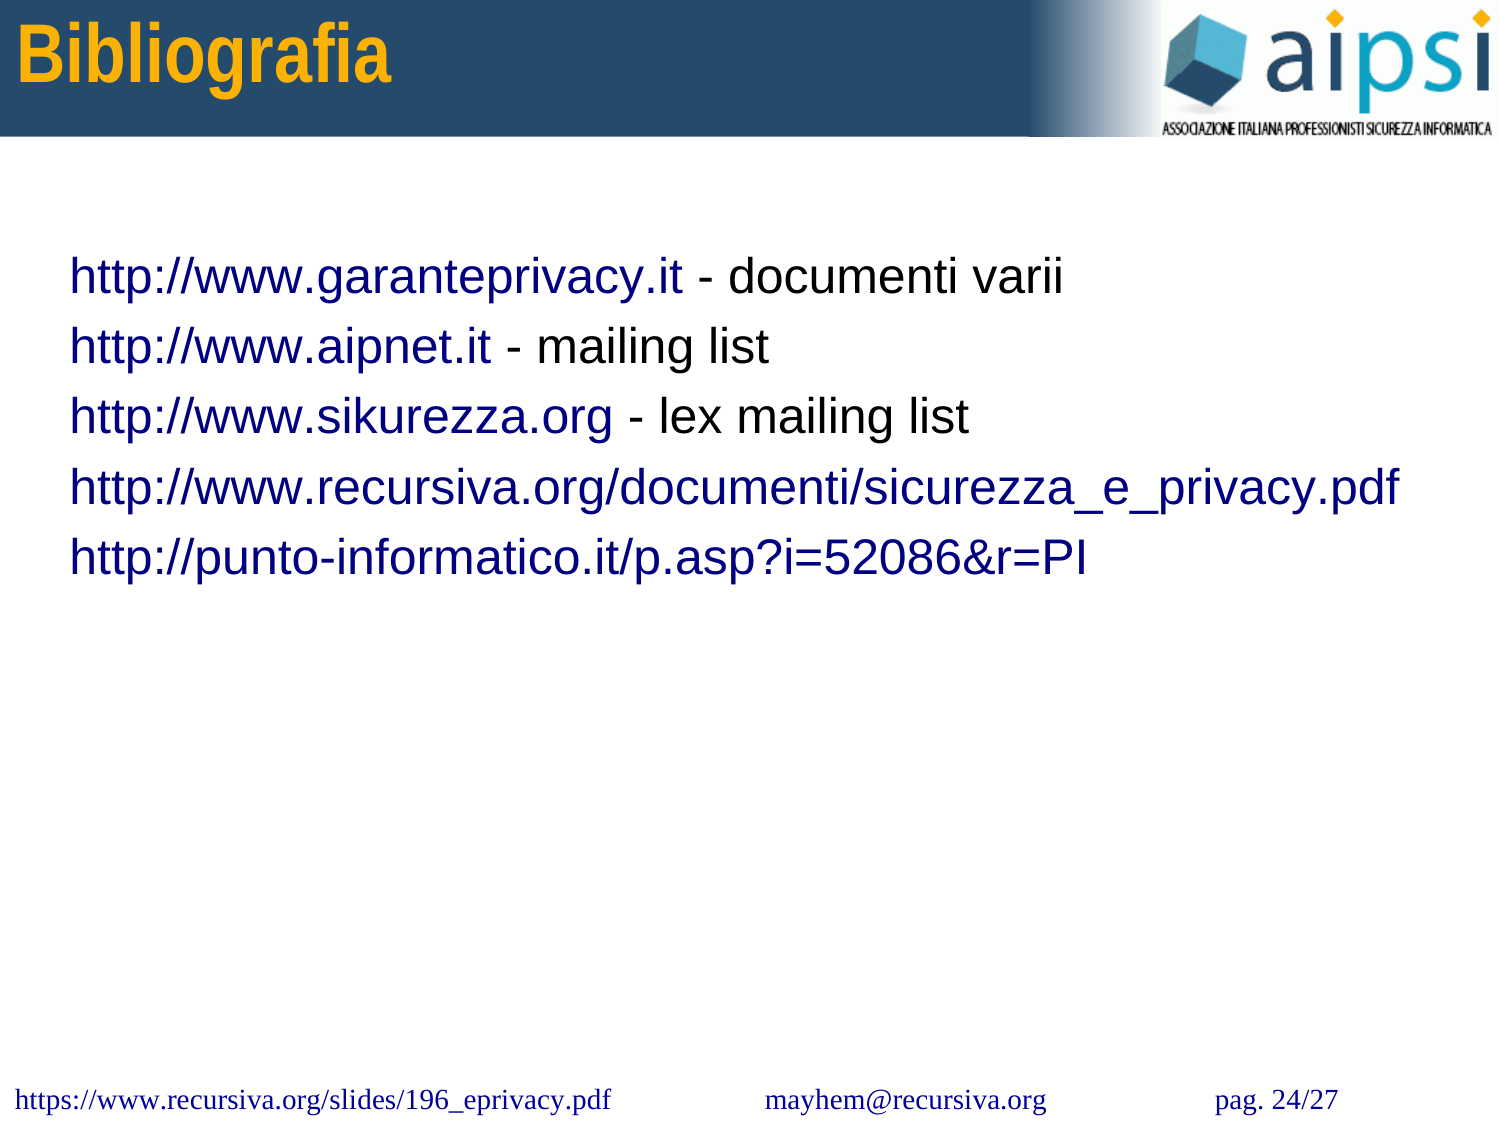

# Bibliografia
http://www.garanteprivacy.it - documenti varii
http://www.aipnet.it - mailing list
http://www.sikurezza.org - lex mailing list
http://www.recursiva.org/documenti/sicurezza_e_privacy.pdf
http://punto-informatico.it/p.asp?i=52086&r=PI
24